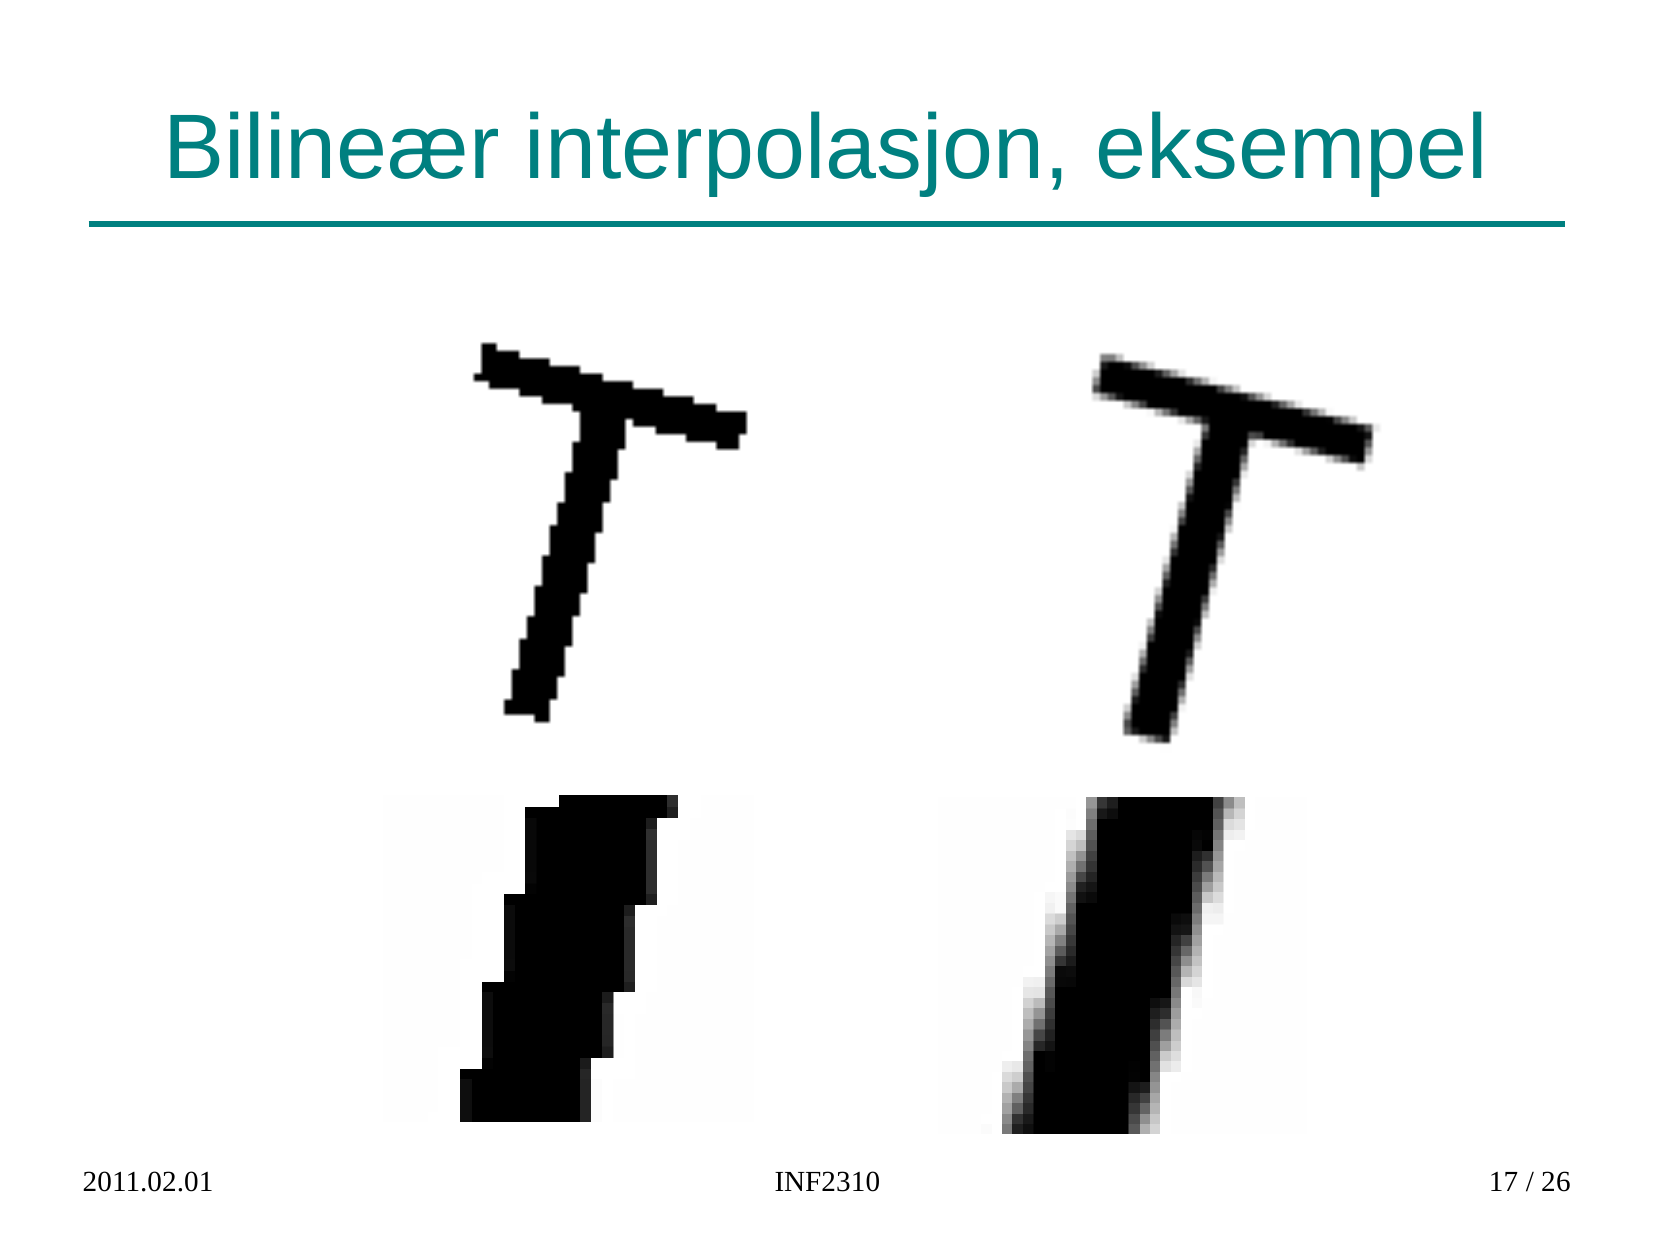

# Bilineær interpolasjon, eksempel
2011.02.01
INF2310
17